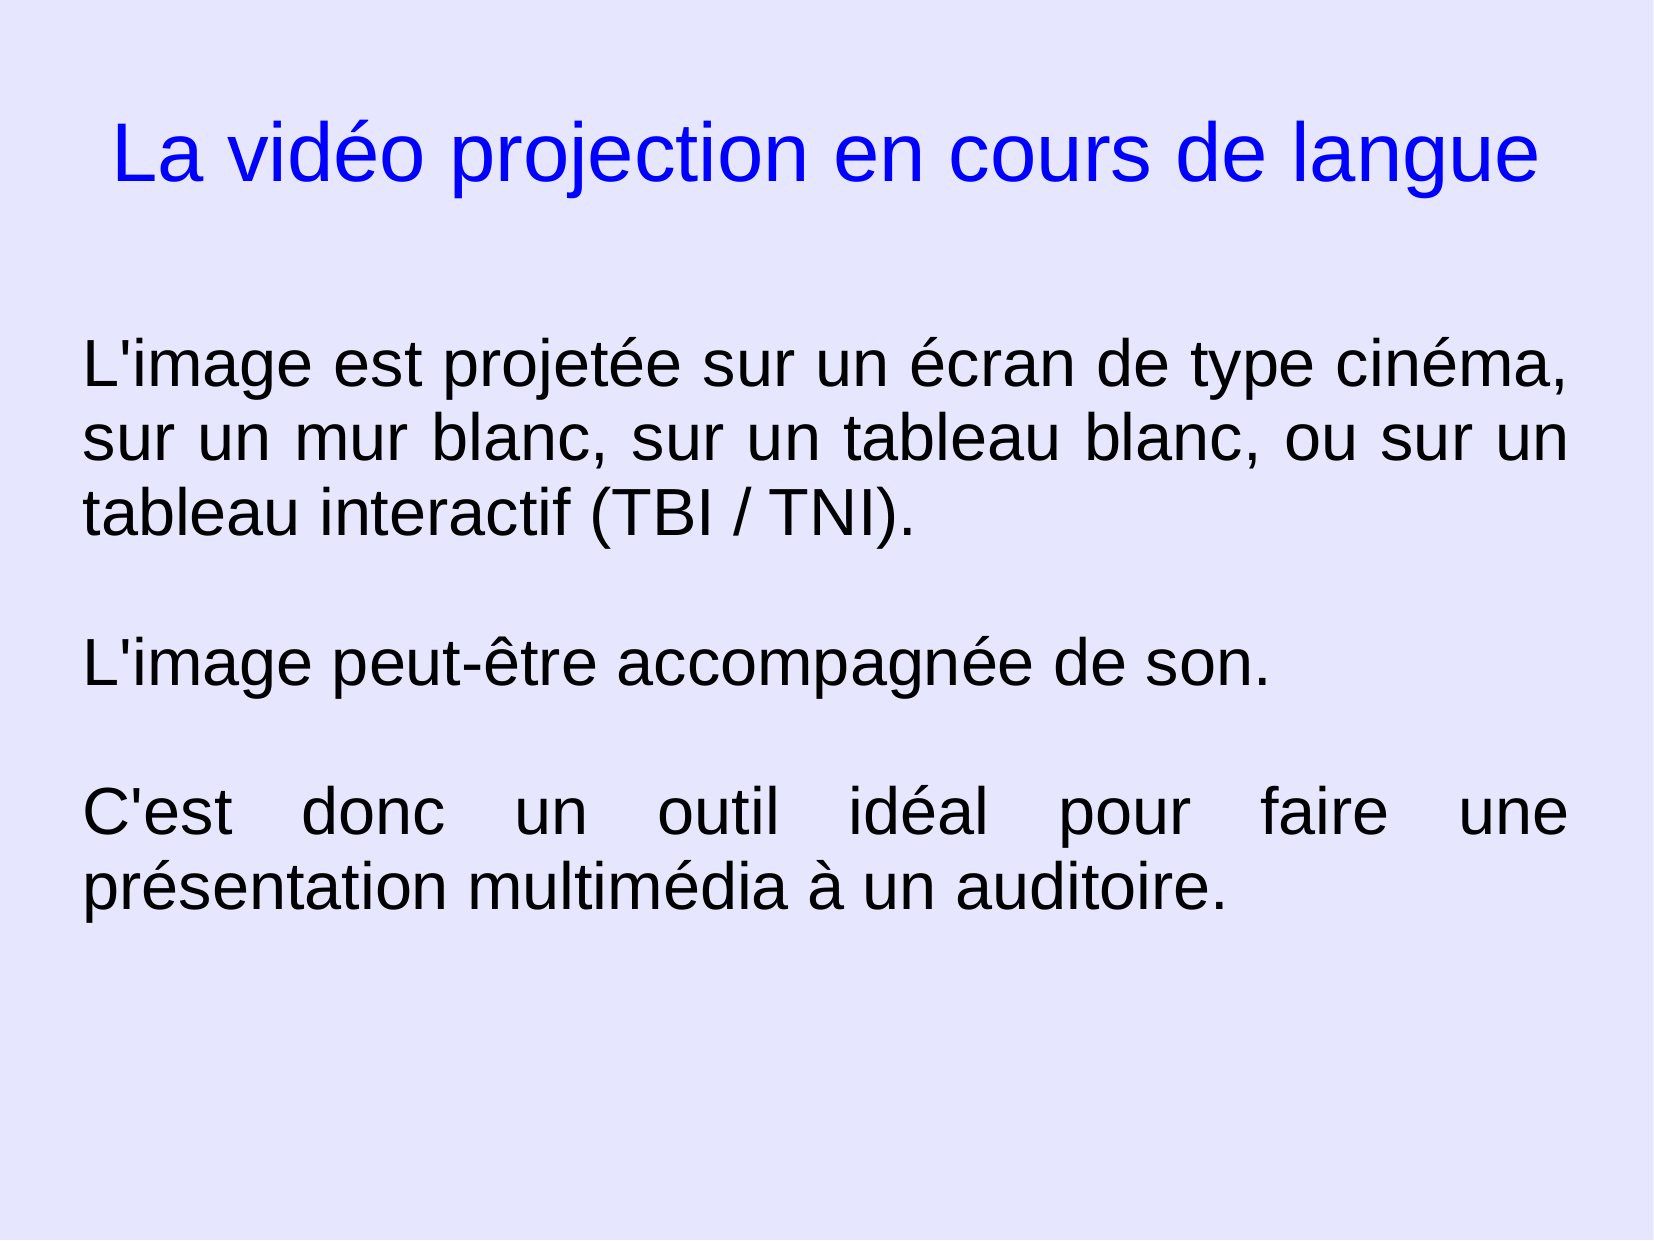

# La vidéo projection en cours de langue
L'image est projetée sur un écran de type cinéma, sur un mur blanc, sur un tableau blanc, ou sur un tableau interactif (TBI / TNI).
L'image peut-être accompagnée de son.
C'est donc un outil idéal pour faire une présentation multimédia à un auditoire.